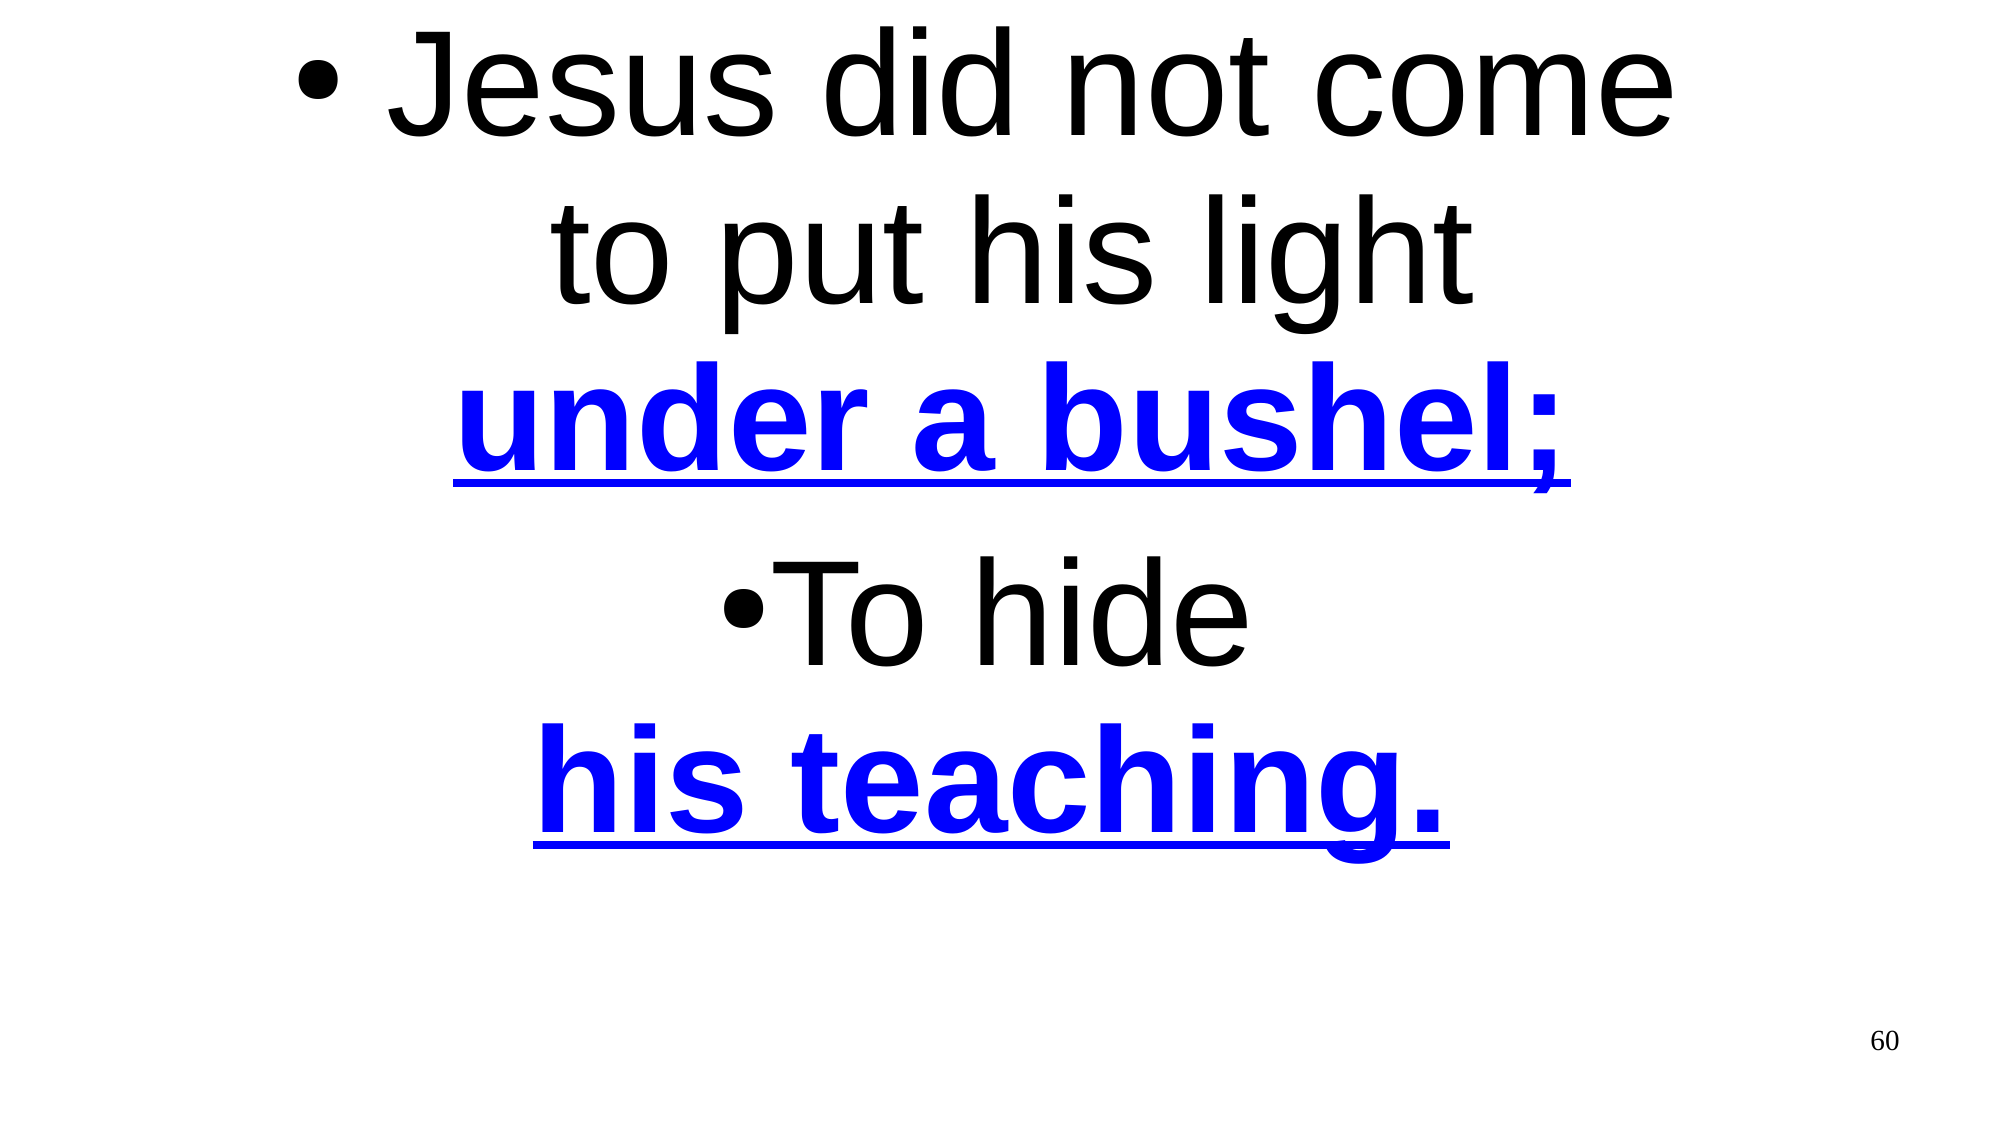

# Jesus did not come to put his light under a bushel;
To hide
his teaching.
60